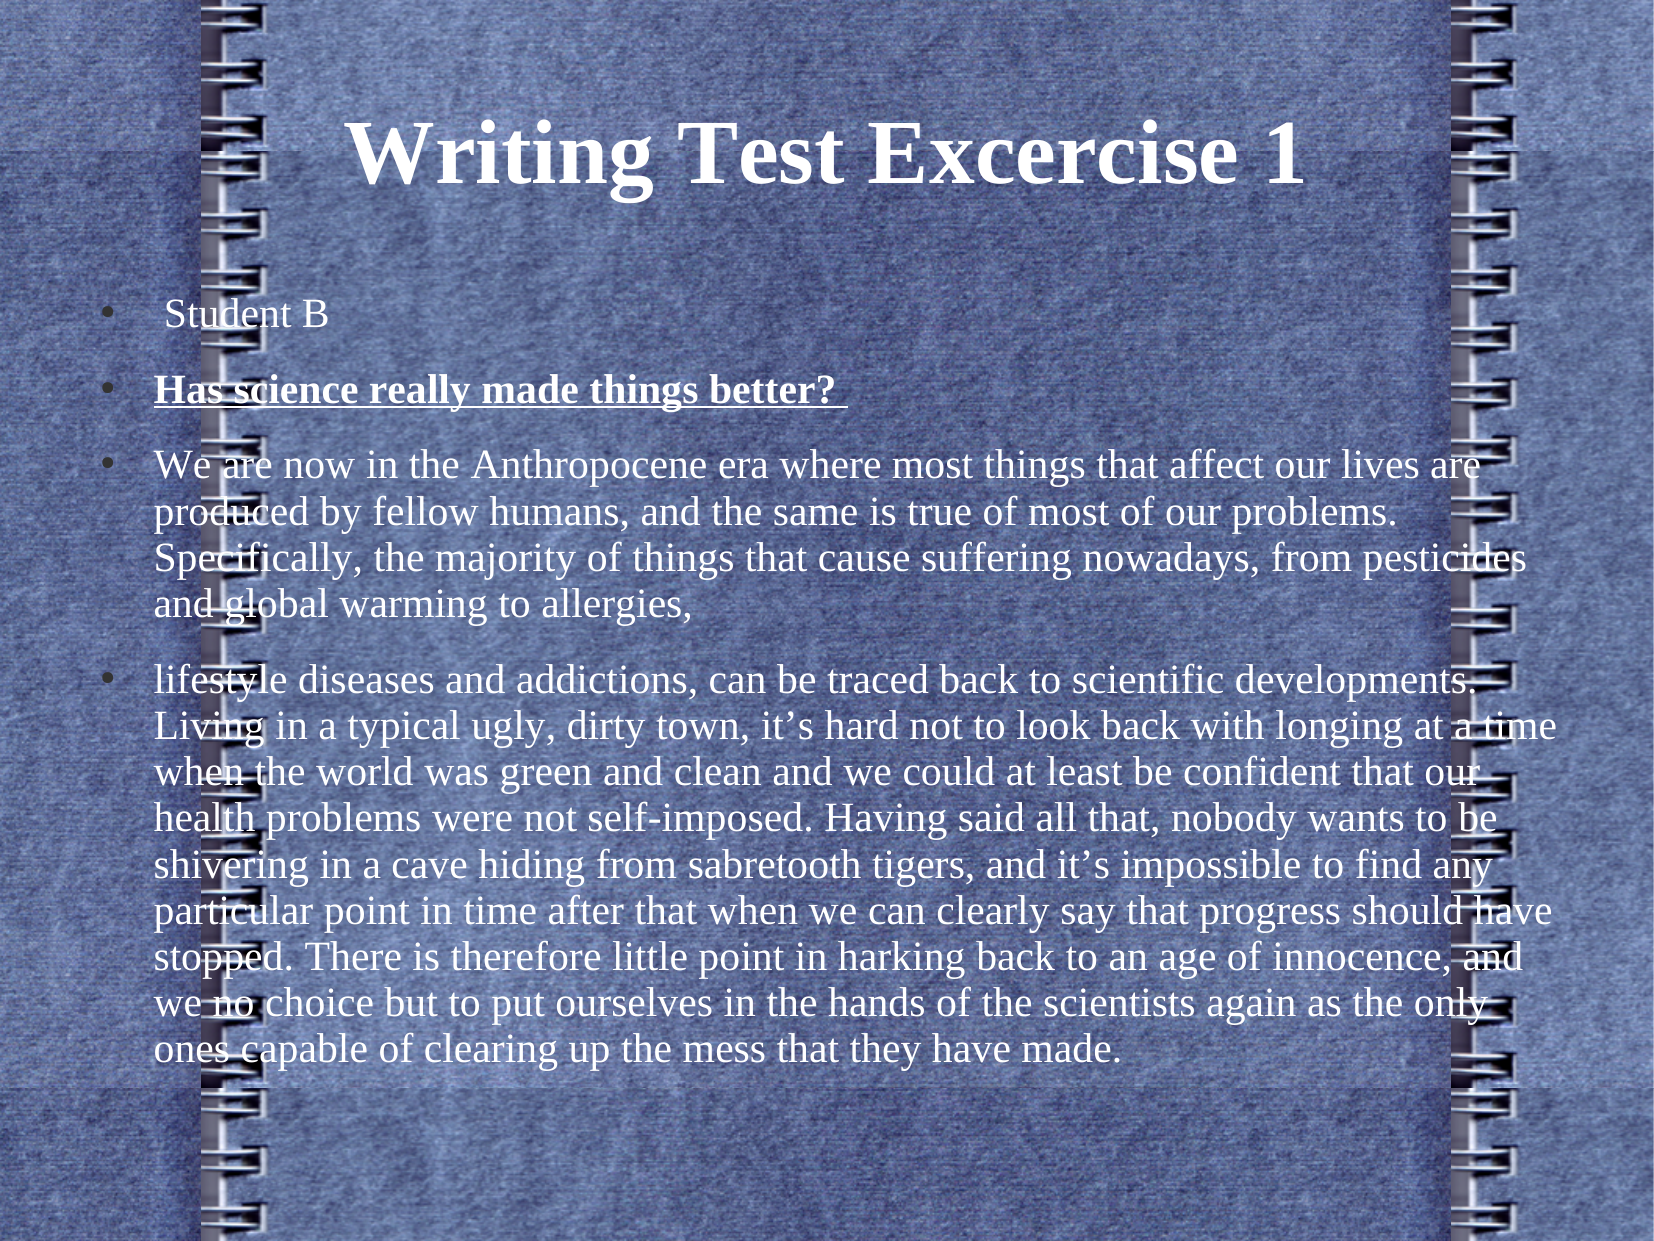

# Writing Test Excercise 1
 Student B
Has science really made things better?
We are now in the Anthropocene era where most things that affect our lives are produced by fellow humans, and the same is true of most of our problems. Specifically, the majority of things that cause suffering nowadays, from pesticides and global warming to allergies,
lifestyle diseases and addictions, can be traced back to scientific developments. Living in a typical ugly, dirty town, it’s hard not to look back with longing at a time when the world was green and clean and we could at least be confident that our health problems were not self-imposed. Having said all that, nobody wants to be shivering in a cave hiding from sabretooth tigers, and it’s impossible to find any particular point in time after that when we can clearly say that progress should have stopped. There is therefore little point in harking back to an age of innocence, and we no choice but to put ourselves in the hands of the scientists again as the only ones capable of clearing up the mess that they have made.